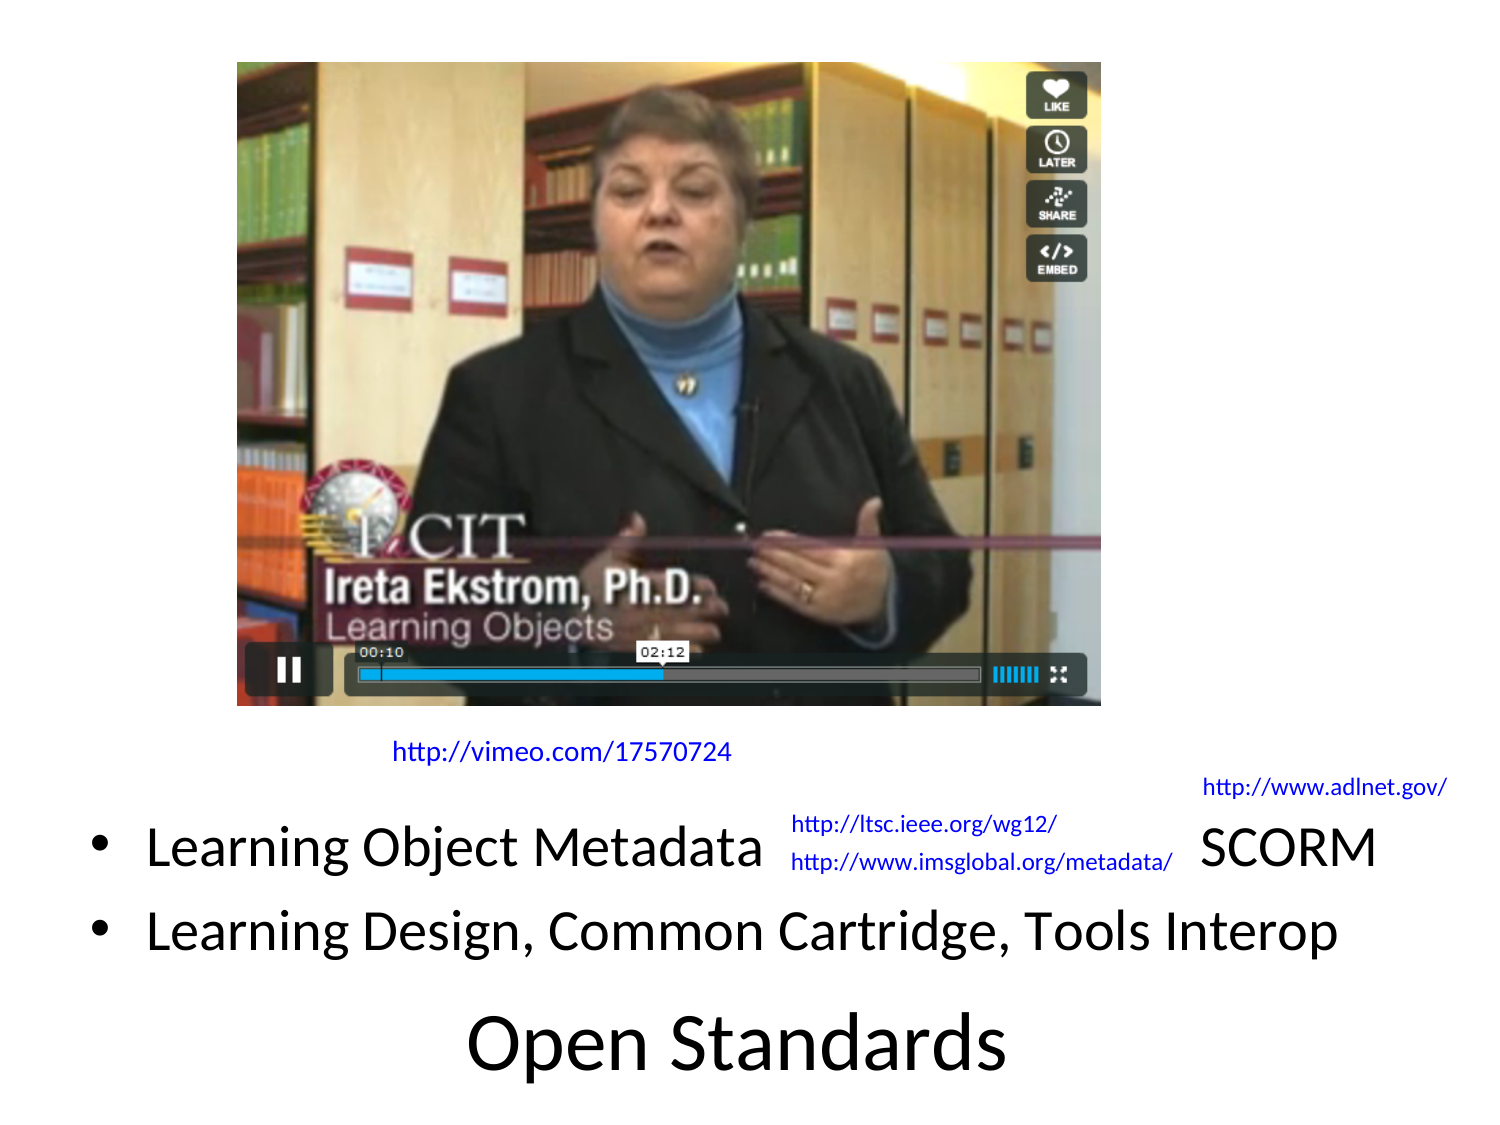

http://vimeo.com/17570724
http://www.adlnet.gov/
Learning Object Metadata SCORM
Learning Design, Common Cartridge, Tools Interop
http://ltsc.ieee.org/wg12/
http://www.imsglobal.org/metadata/
# Open Standards